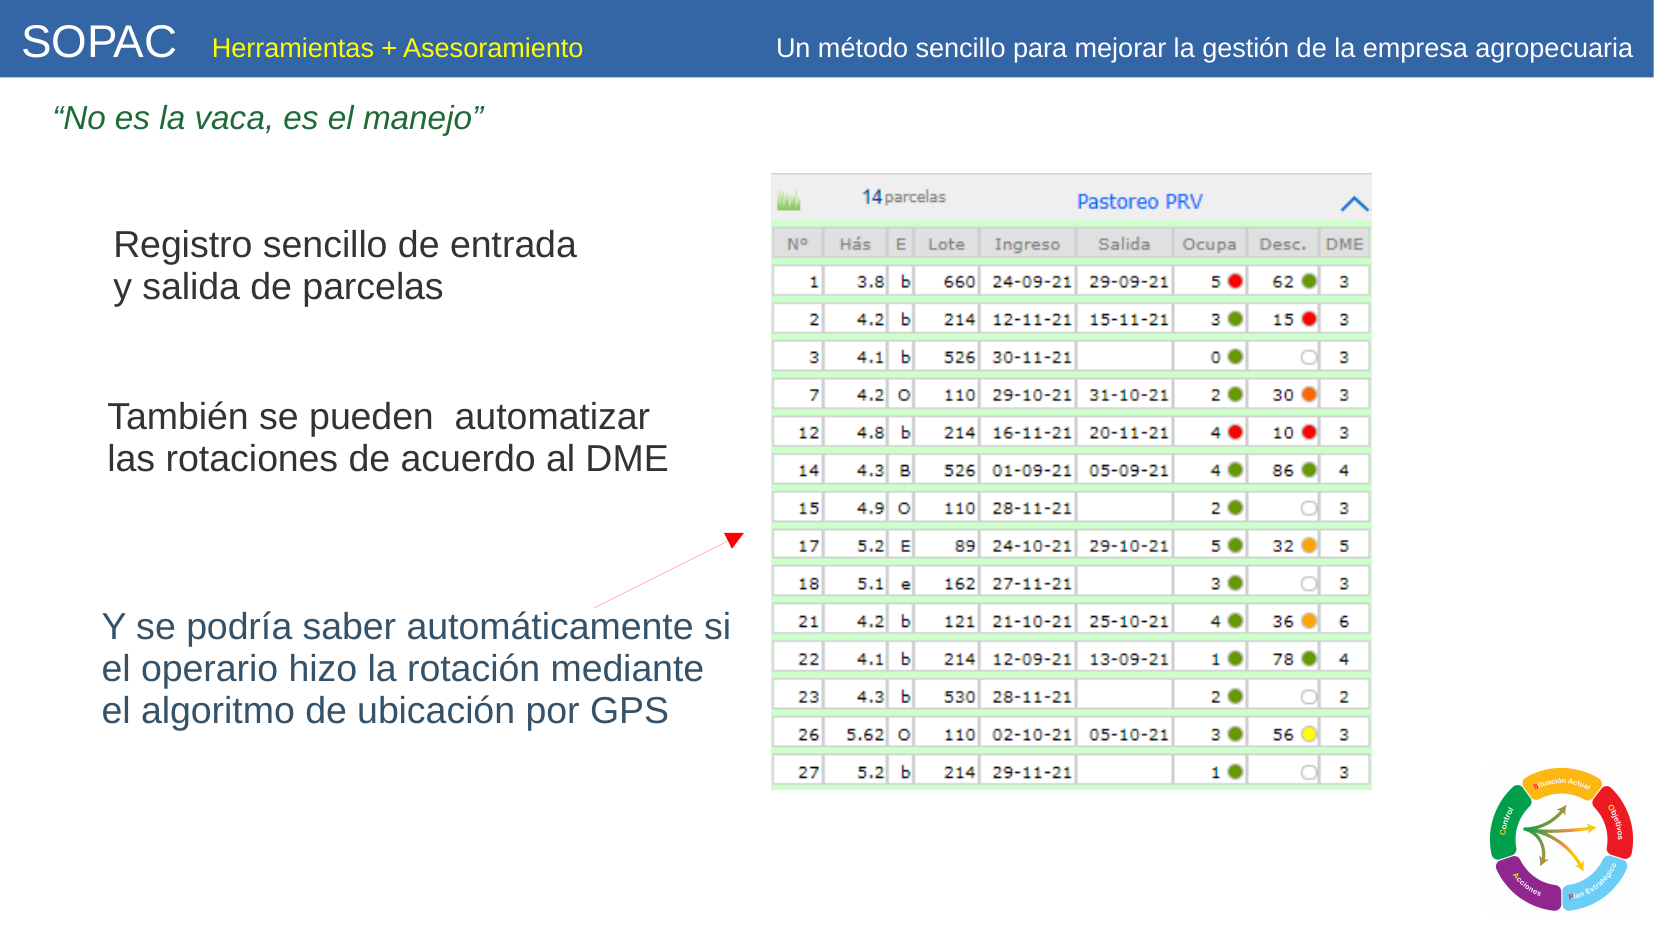

Herramientas + Asesoramiento
“No es la vaca, es el manejo”
Registro sencillo de entrada y salida de parcelas
También se pueden automatizar las rotaciones de acuerdo al DME
Y se podría saber automáticamente si el operario hizo la rotación mediante el algoritmo de ubicación por GPS